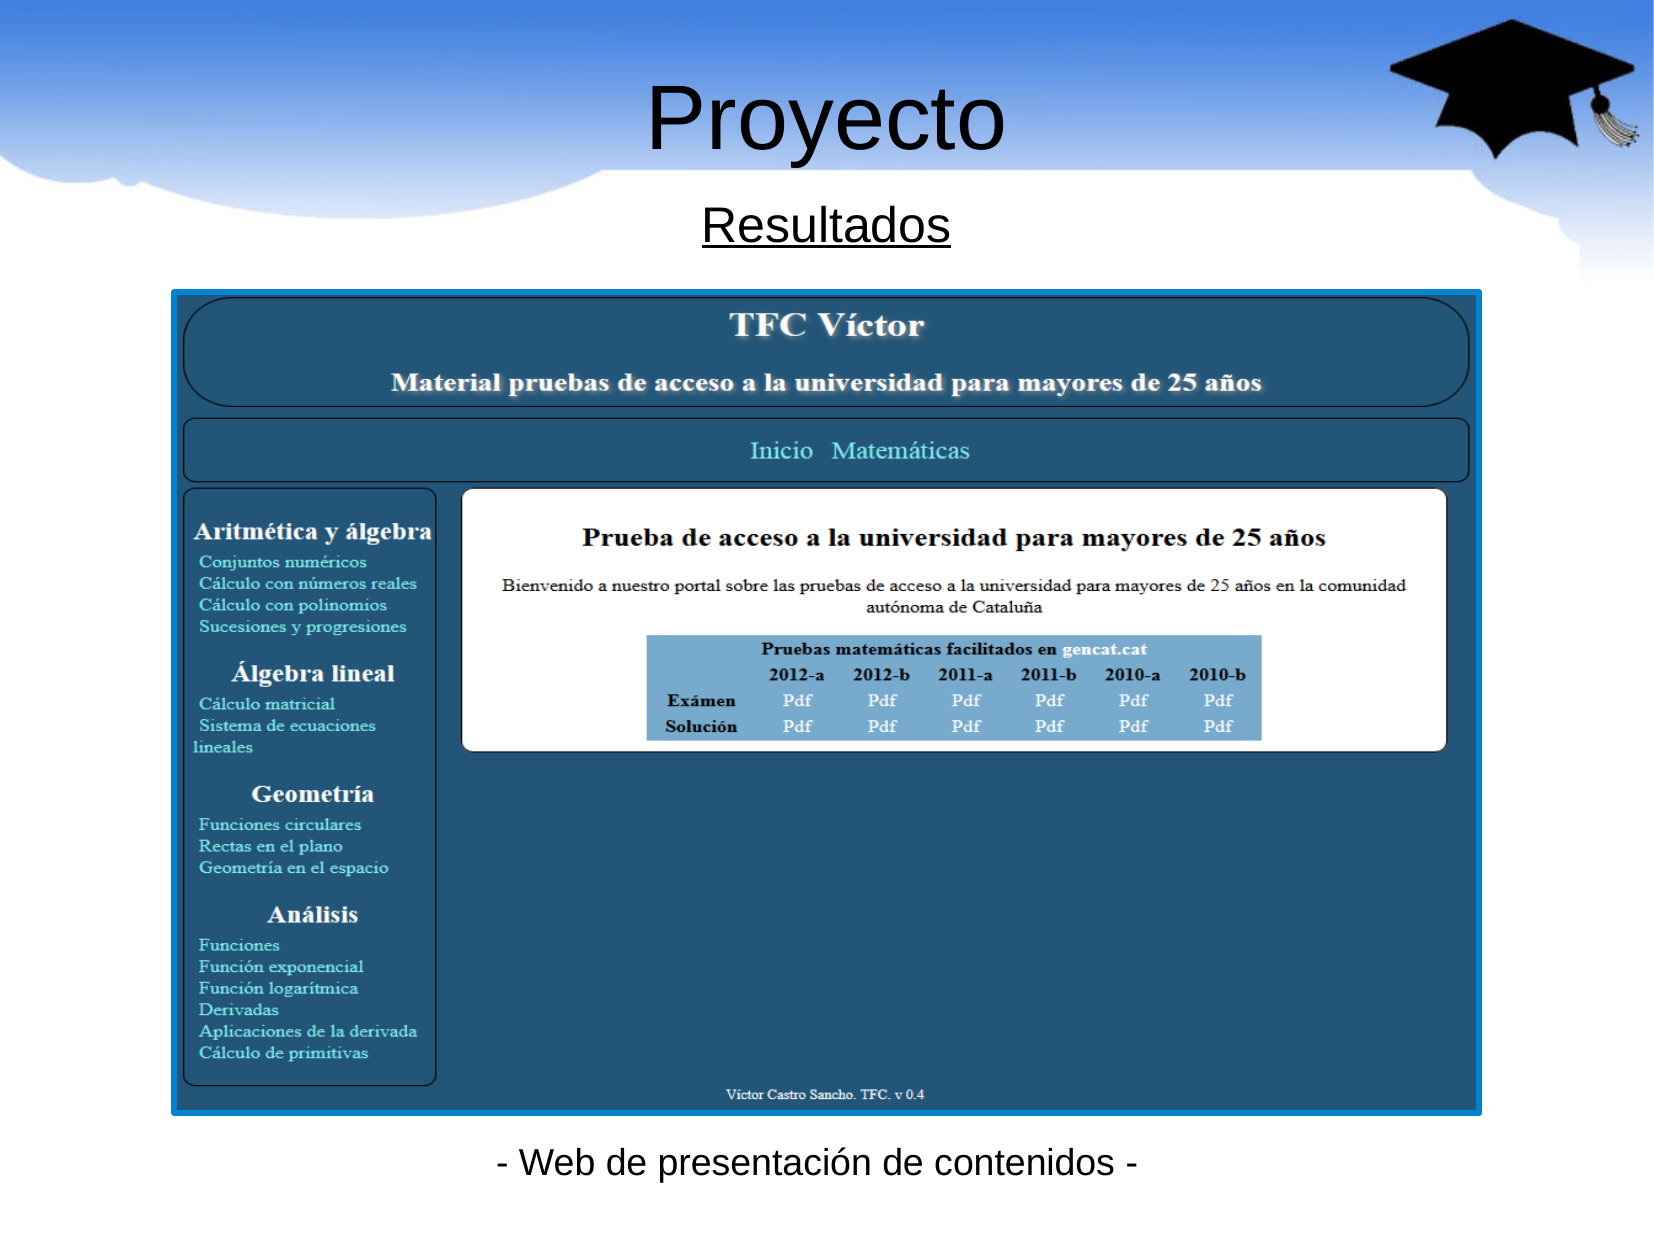

# Proyecto Resultados
- Web de presentación de contenidos -